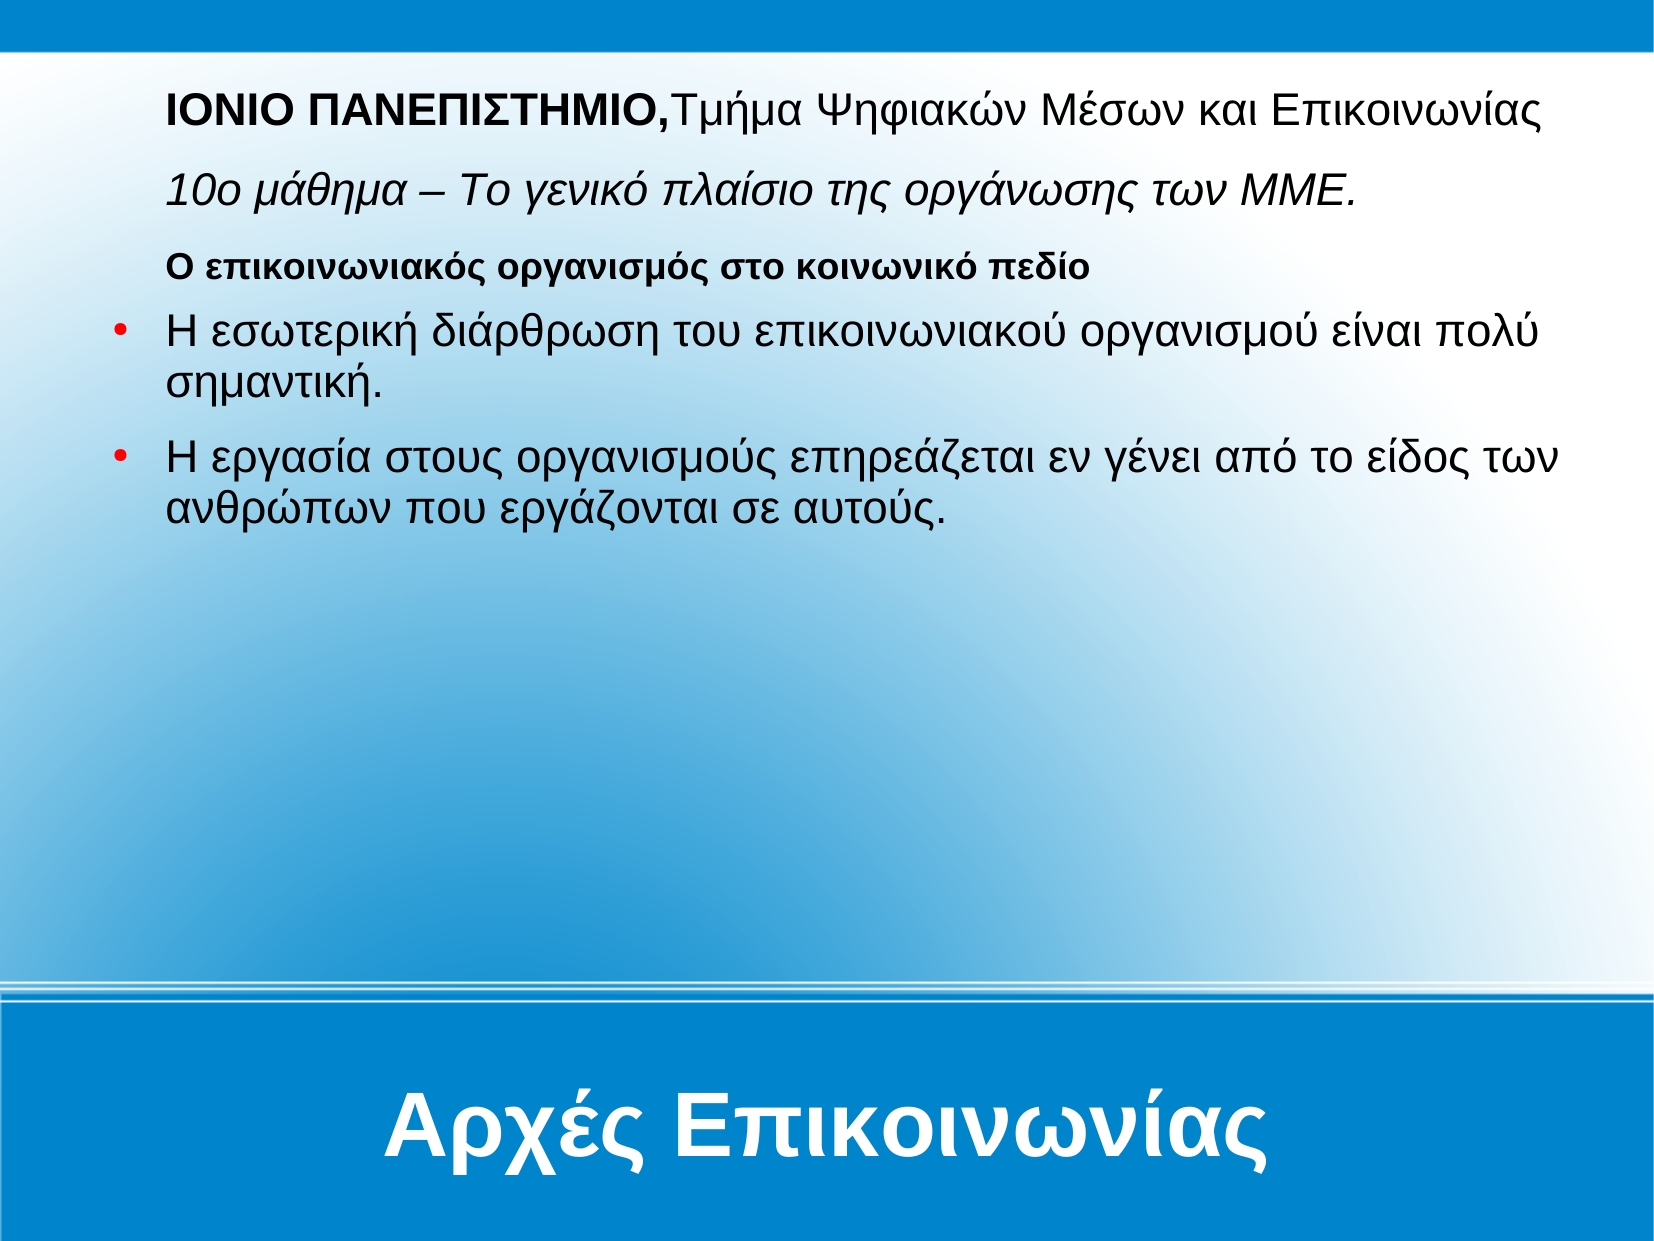

ΙΟΝΙΟ ΠΑΝΕΠΙΣΤΗΜΙΟ,Τμήμα Ψηφιακών Μέσων και Επικοινωνίας
10ο μάθημα – Το γενικό πλαίσιο της οργάνωσης των ΜΜΕ.
Ο επικοινωνιακός οργανισμός στο κοινωνικό πεδίο
Η εσωτερική διάρθρωση του επικοινωνιακού οργανισμού είναι πολύ σημαντική.
Η εργασία στους οργανισμούς επηρεάζεται εν γένει από το είδος των ανθρώπων που εργάζονται σε αυτούς.
# Αρχές Επικοινωνίας